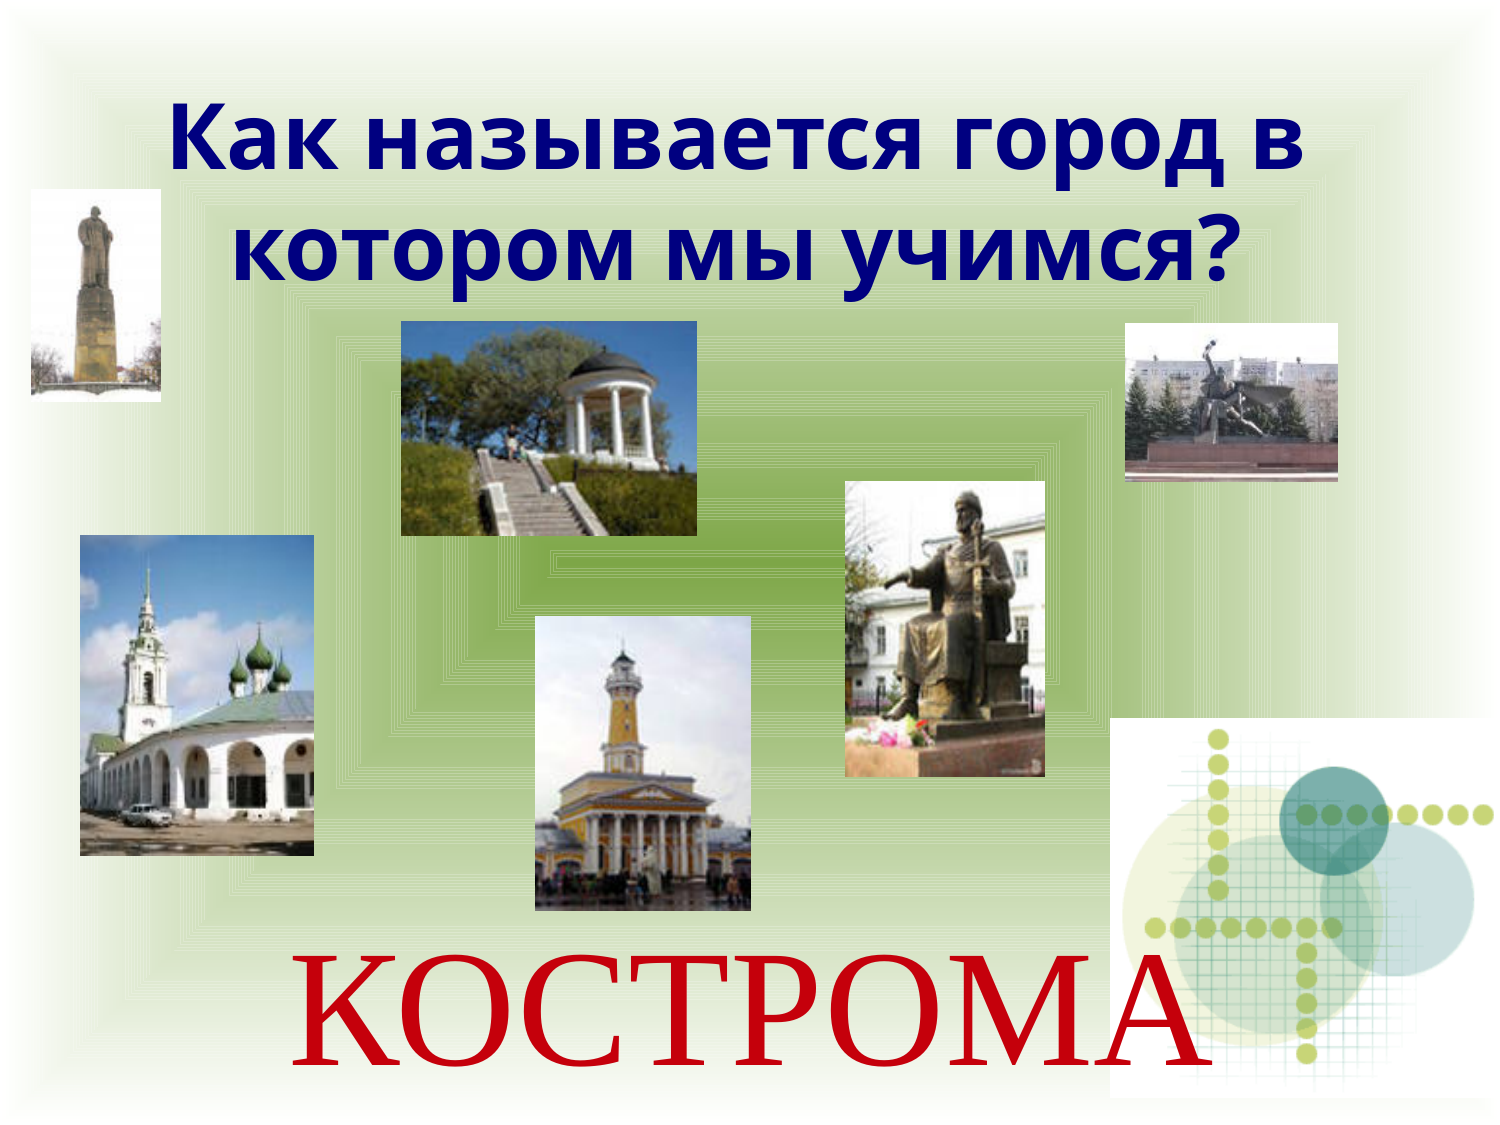

Как называется город в котором мы учимся?
КОСТРОМА